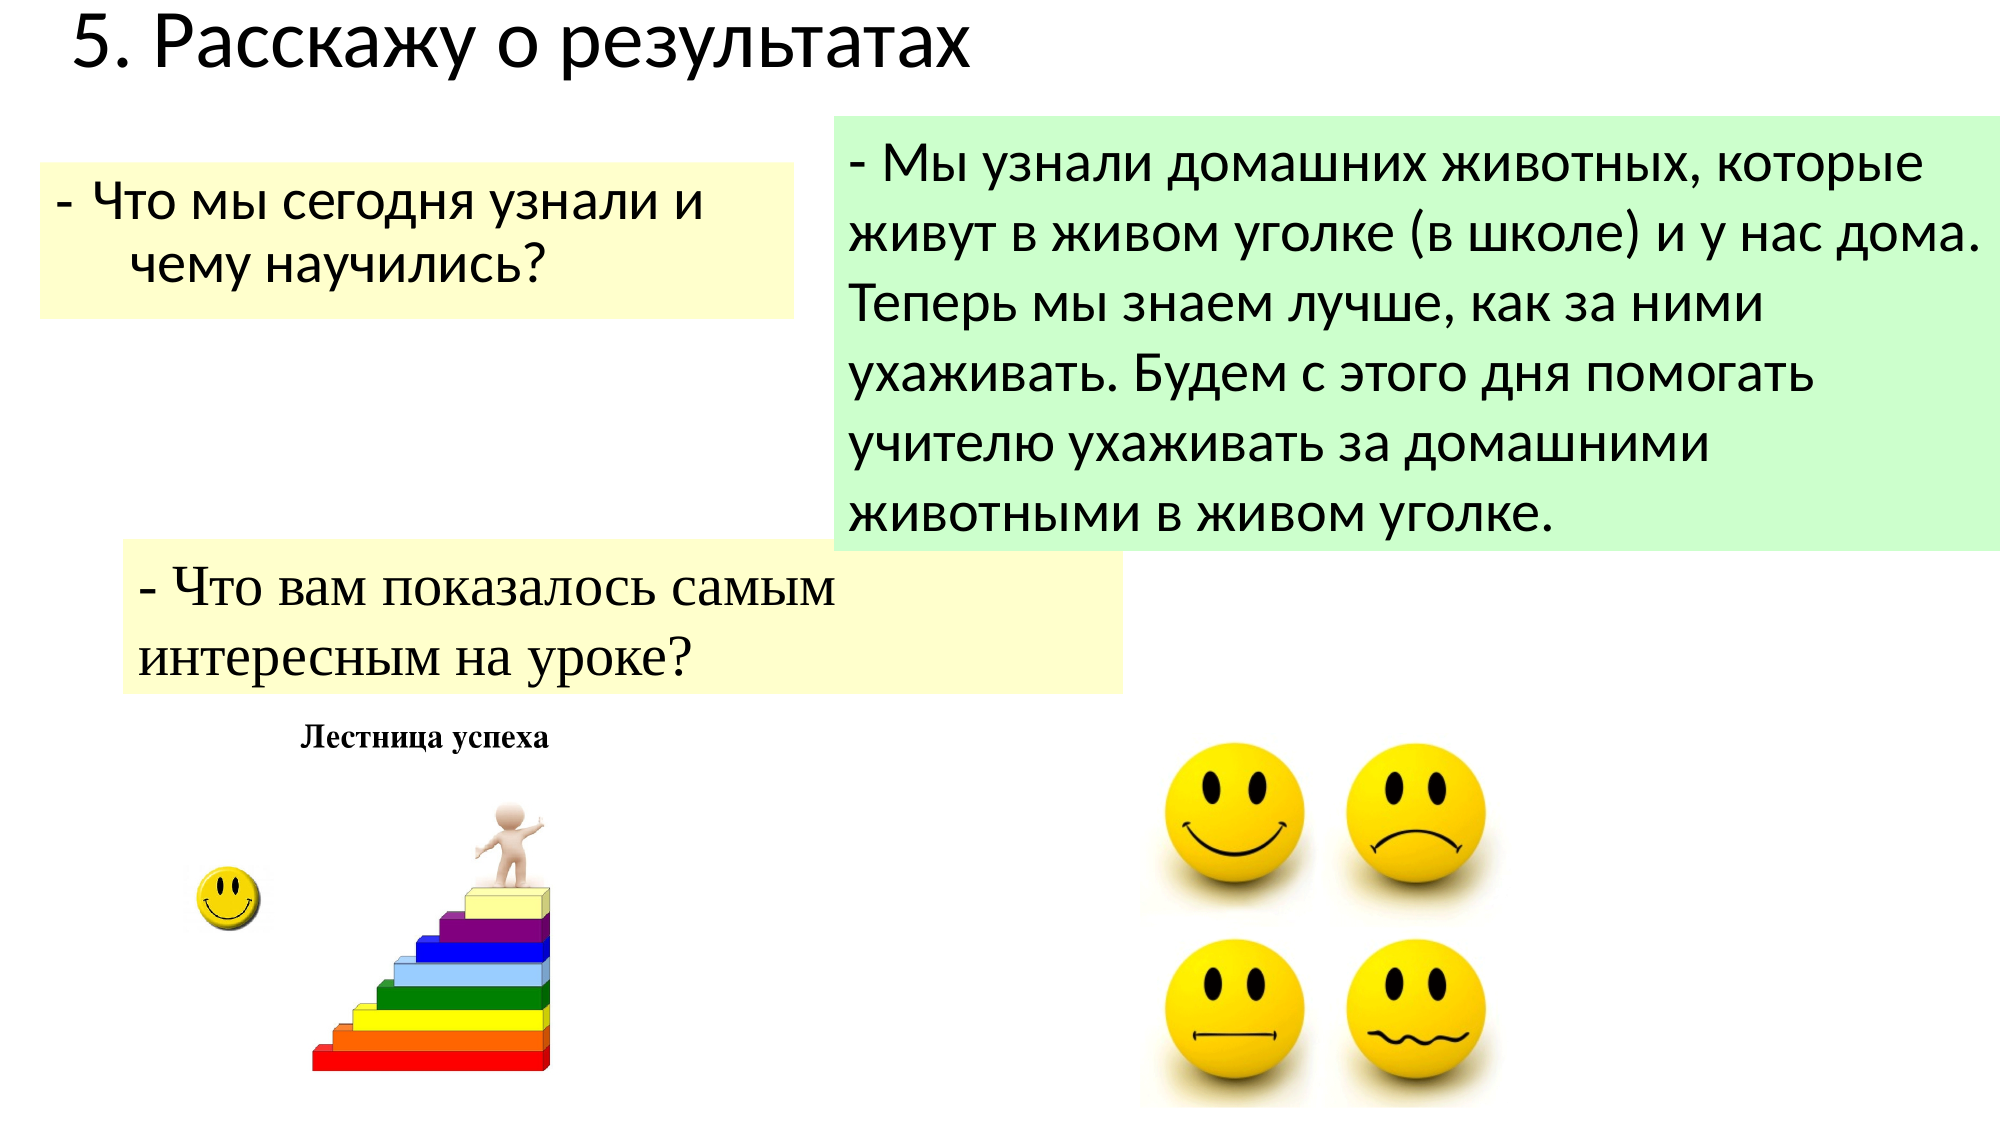

# 5. Расскажу о результатах
 Мы узнали домашних животных, которые живут в живом уголке (в школе) и у нас дома. Теперь мы знаем лучше, как за ними ухаживать. Будем с этого дня помогать учителю ухаживать за домашними животными в живом уголке.
Что мы сегодня узнали и чему научились?
- Что вам показалось самым интересным на уроке?